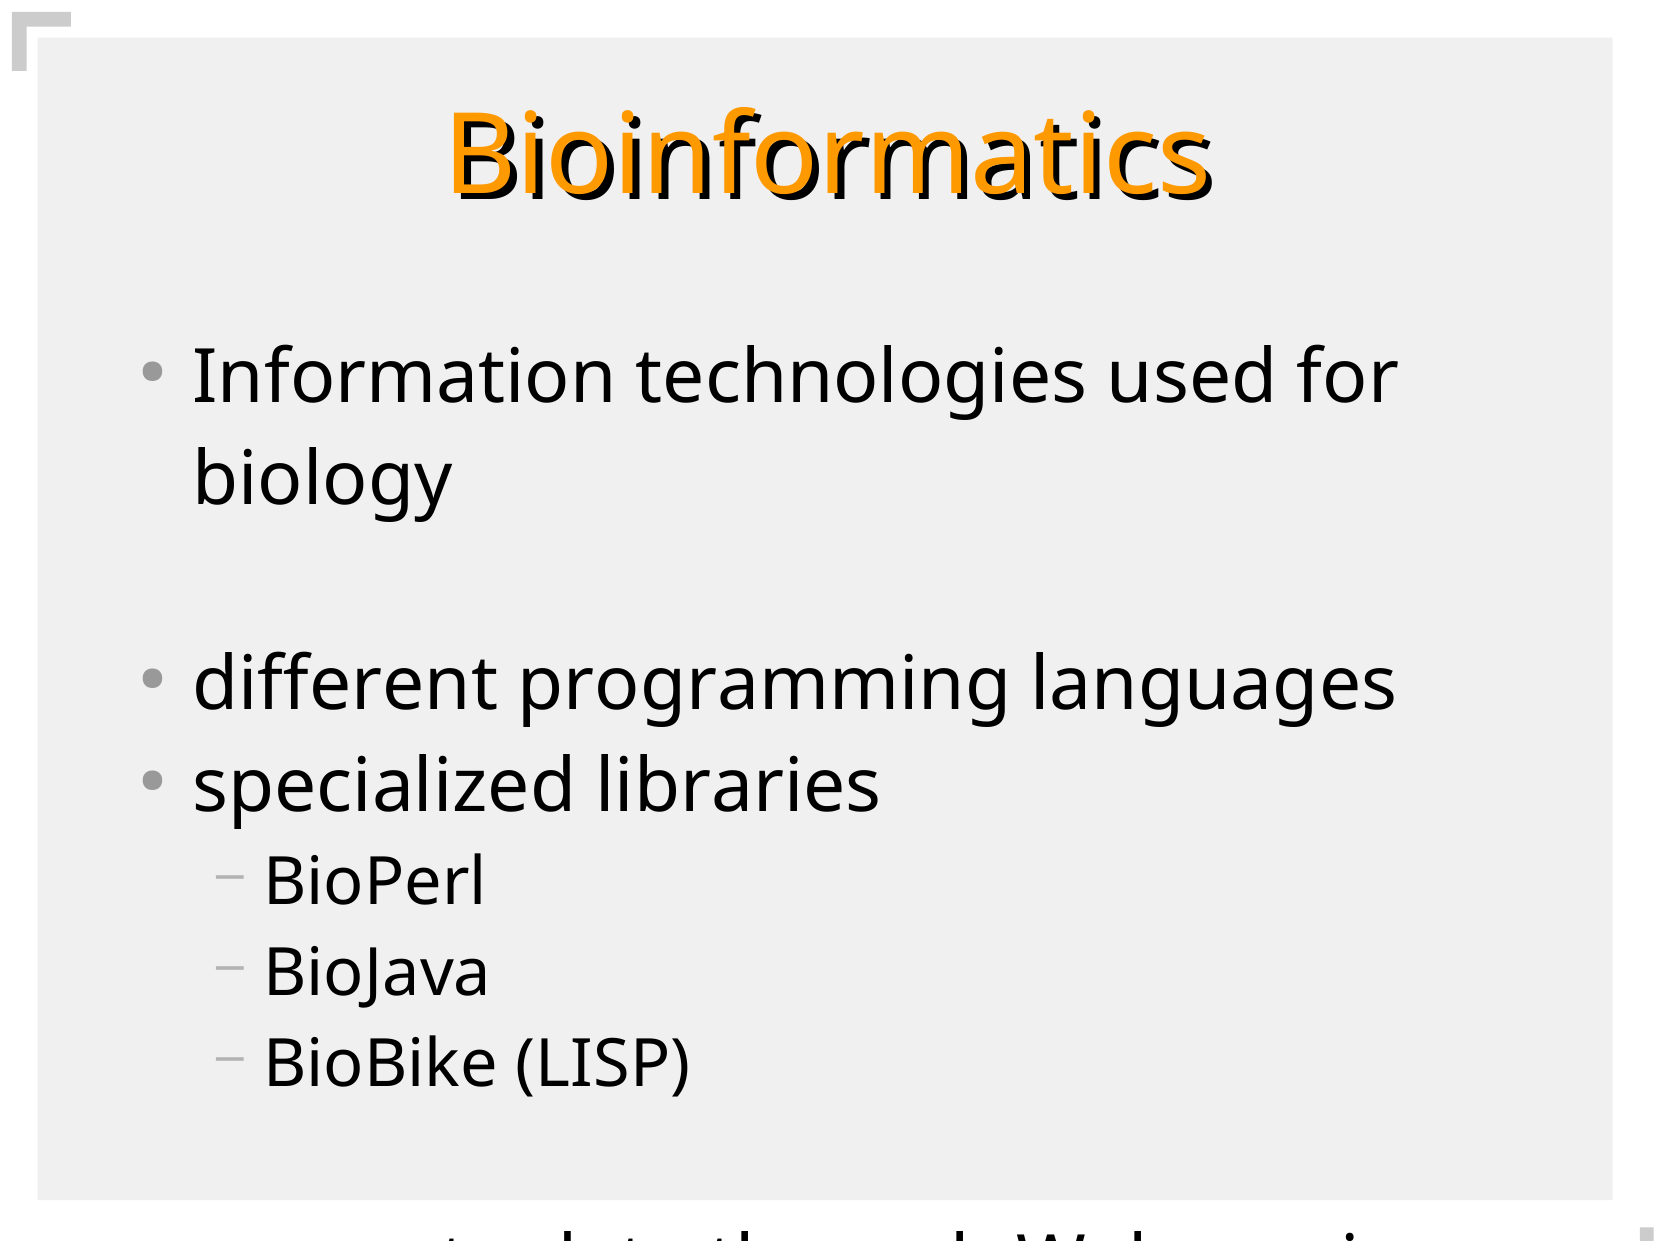

# Bioinformatics
Information technologies used for biology
different programming languages
specialized libraries
BioPerl
BioJava
BioBike (LISP)
access to data through Web services